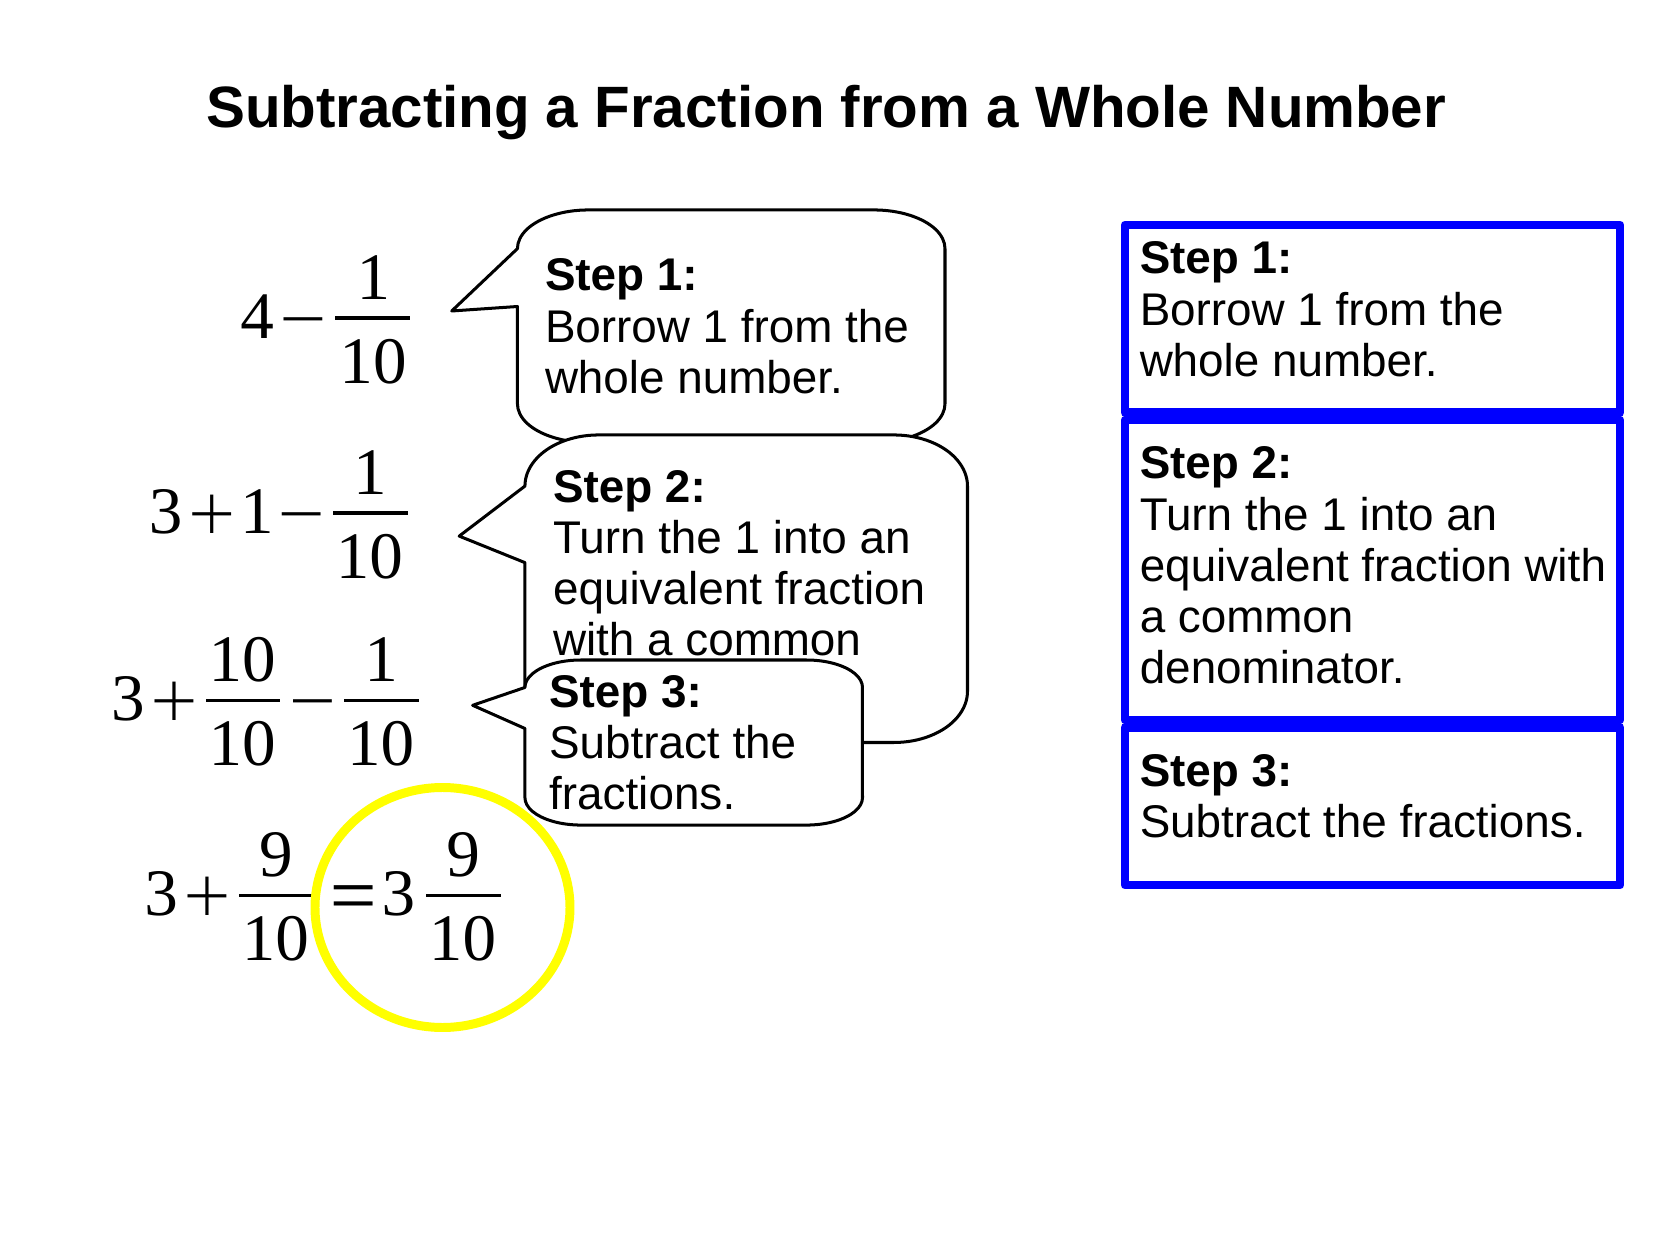

Subtracting a Fraction from a Whole Number
Step 1:
Borrow 1 from the whole number.
Step 1:
Borrow 1 from the whole number.
Step 2:
Turn the 1 into an equivalent fraction with a common denominator.
Step 3:
Subtract the fractions.
Step 2:
Turn the 1 into an equivalent fraction with a common denominator.
Step 3:
Subtract the fractions.